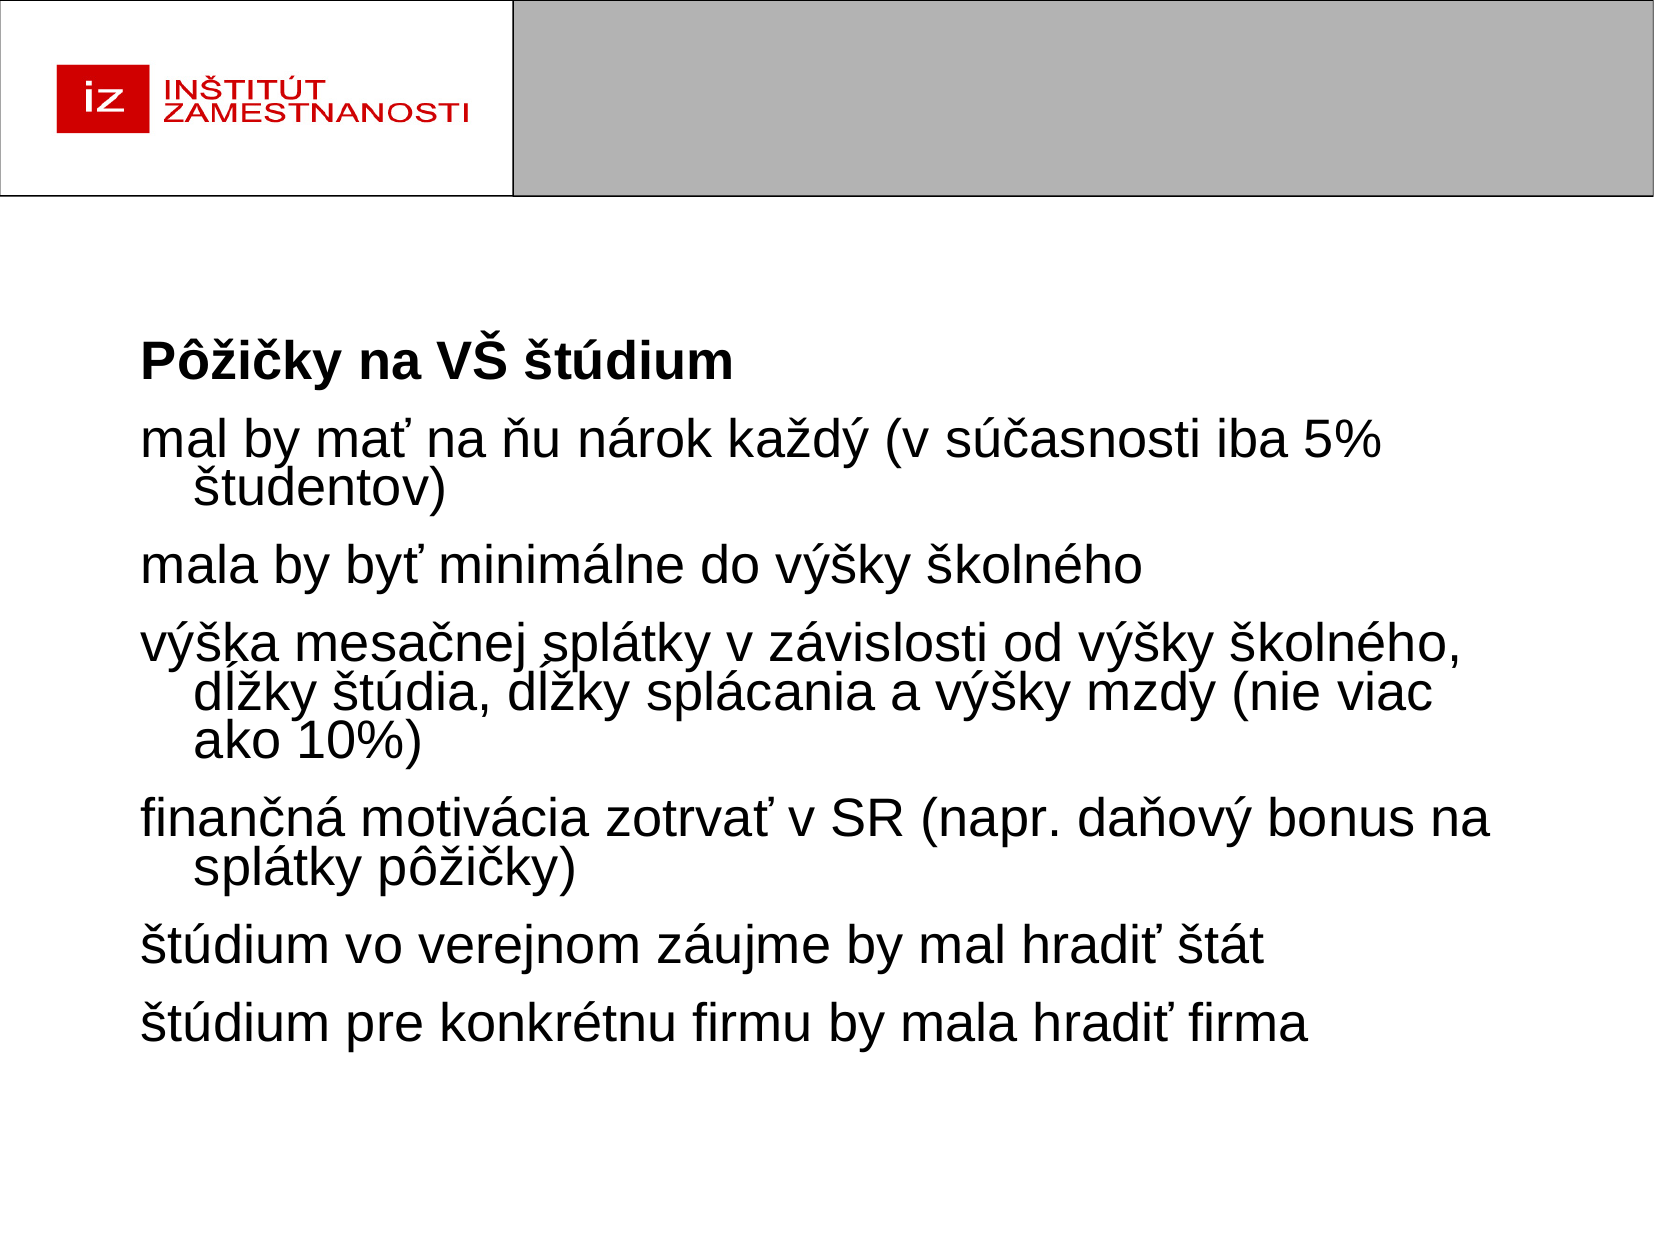

# Pôžičky na VŠ štúdium
mal by mať na ňu nárok každý (v súčasnosti iba 5% študentov)
mala by byť minimálne do výšky školného
výška mesačnej splátky v závislosti od výšky školného, dĺžky štúdia, dĺžky splácania a výšky mzdy (nie viac ako 10%)
finančná motivácia zotrvať v SR (napr. daňový bonus na splátky pôžičky)
štúdium vo verejnom záujme by mal hradiť štát
štúdium pre konkrétnu firmu by mala hradiť firma